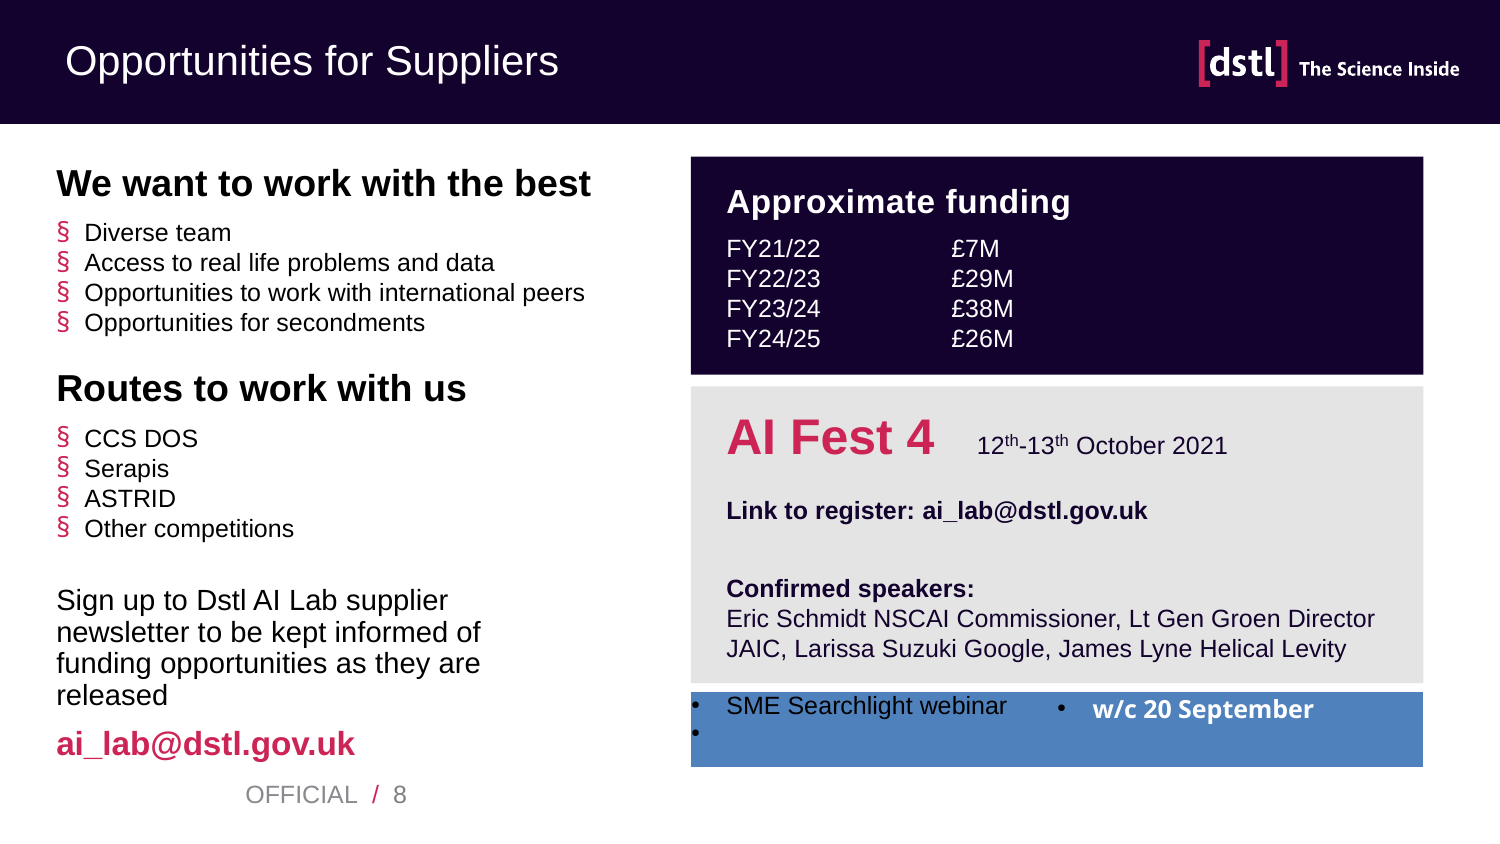

# Opportunities for Suppliers
We want to work with the best
Diverse team
Access to real life problems and data
Opportunities to work with international peers
Opportunities for secondments
Approximate funding
FY21/22 	 	£7M
FY22/23		£29M
FY23/24		£38M
FY24/25		£26M
Routes to work with us
CCS DOS
Serapis
ASTRID
Other competitions
AI Fest 4 12th-13th October 2021
Link to register: ai_lab@dstl.gov.uk
Confirmed speakers:
Eric Schmidt NSCAI Commissioner, Lt Gen Groen Director JAIC, Larissa Suzuki Google, James Lyne Helical Levity
Sign up to Dstl AI Lab supplier newsletter to be kept informed of funding opportunities as they are released
ai_lab@dstl.gov.uk
| SME Searchlight webinar | w/c 20 September |
| --- | --- |
OFFICIAL /